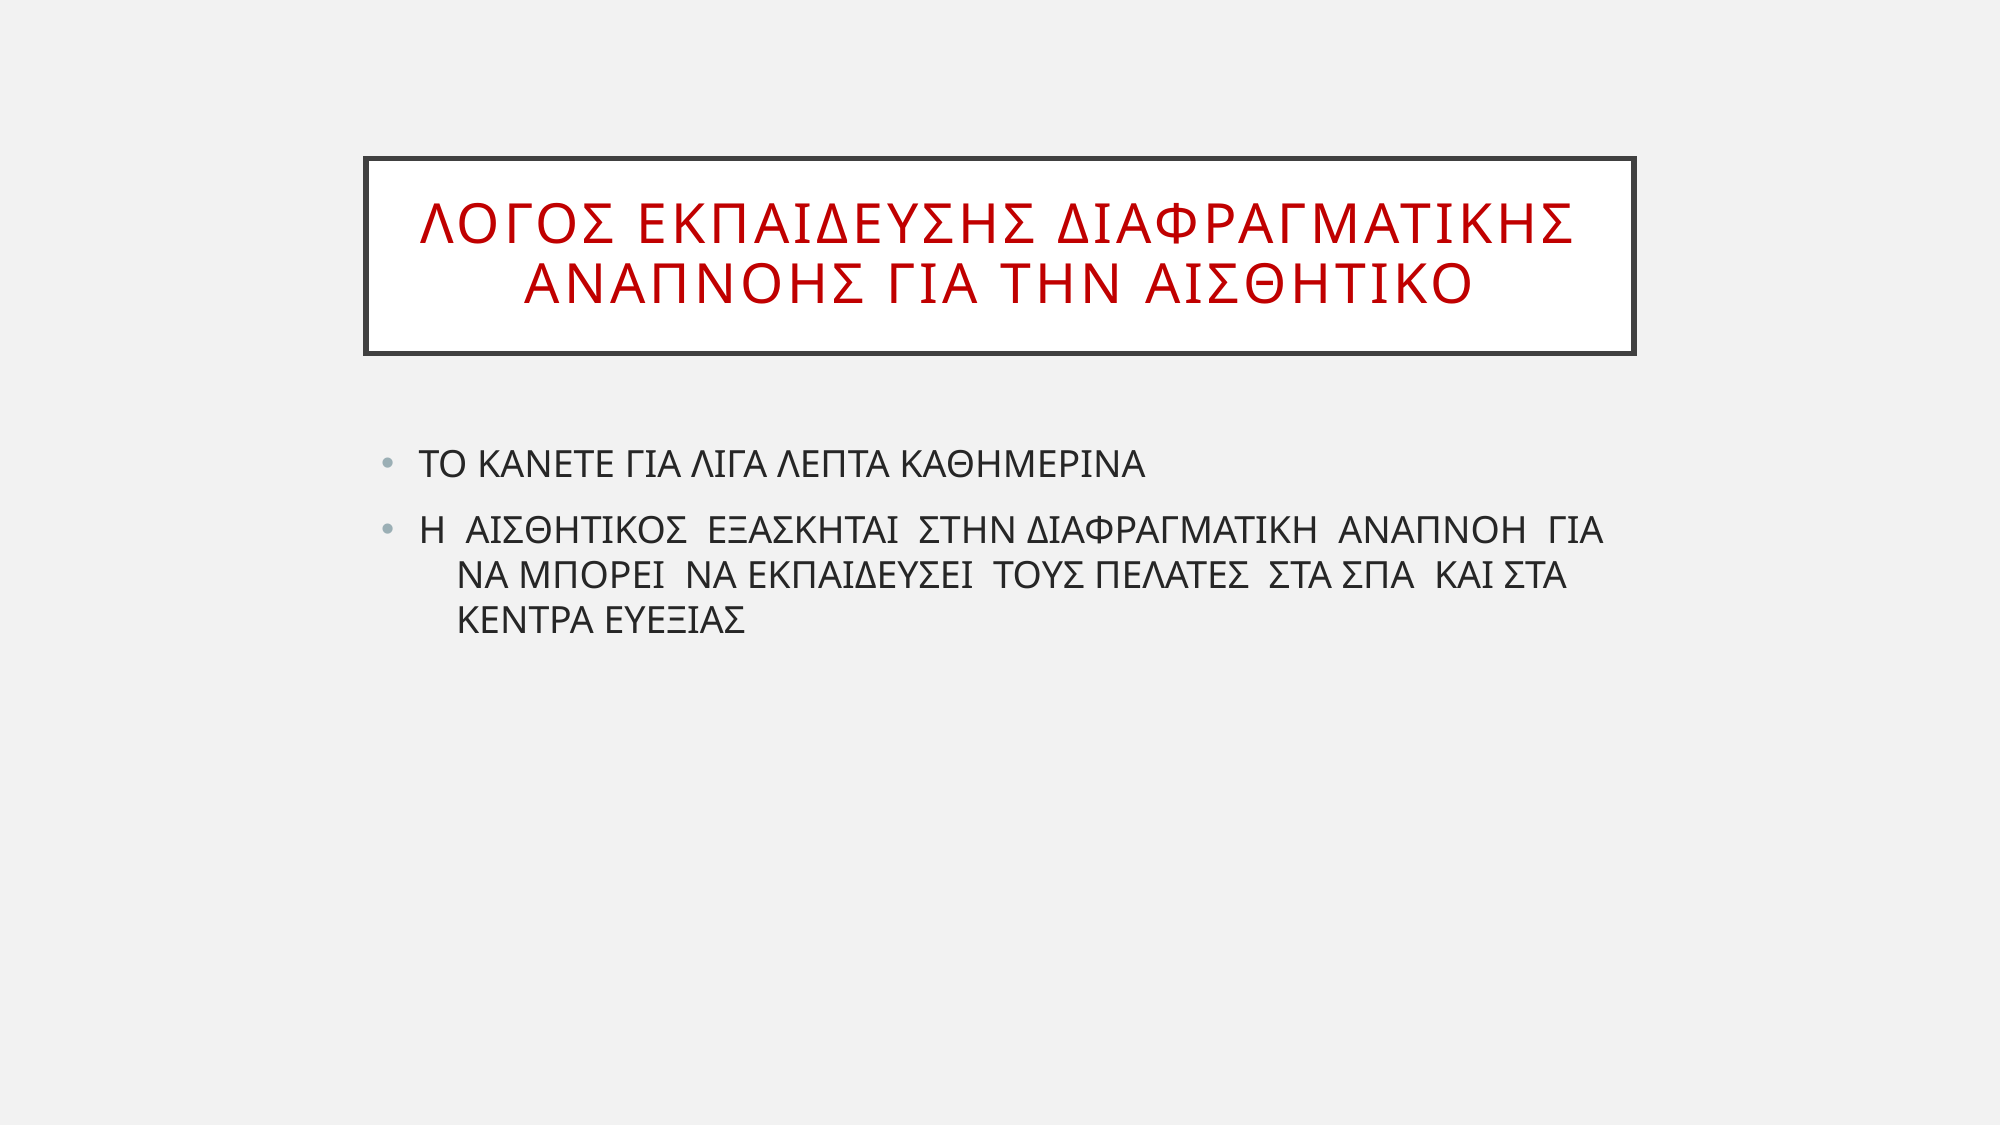

# ΛΟΓΟΣ ΕΚΠΑΙΔΕΥΣΗΣ ΔΙΑΦΡΑΓΜΑΤΙΚΗΣ ΑΝΑΠΝΟΗΣ ΓΙΑ ΤΗΝ ΑΙΣΘΗΤΙΚΟ
ΤΟ ΚΑΝΕΤΕ ΓΙΑ ΛΙΓΑ ΛΕΠΤΑ ΚΑΘΗΜΕΡΙΝΑ
Η ΑΙΣΘΗΤΙΚΟΣ ΕΞΑΣΚΗΤΑΙ ΣΤΗΝ ΔΙΑΦΡΑΓΜΑΤΙΚΗ ΑΝΑΠΝΟΗ ΓΙΑ ΝΑ ΜΠΟΡΕΙ ΝΑ ΕΚΠΑΙΔΕΥΣΕΙ ΤΟΥΣ ΠΕΛΑΤΕΣ ΣΤΑ ΣΠΑ ΚΑΙ ΣΤΑ ΚΕΝΤΡΑ ΕΥΕΞΙΑΣ